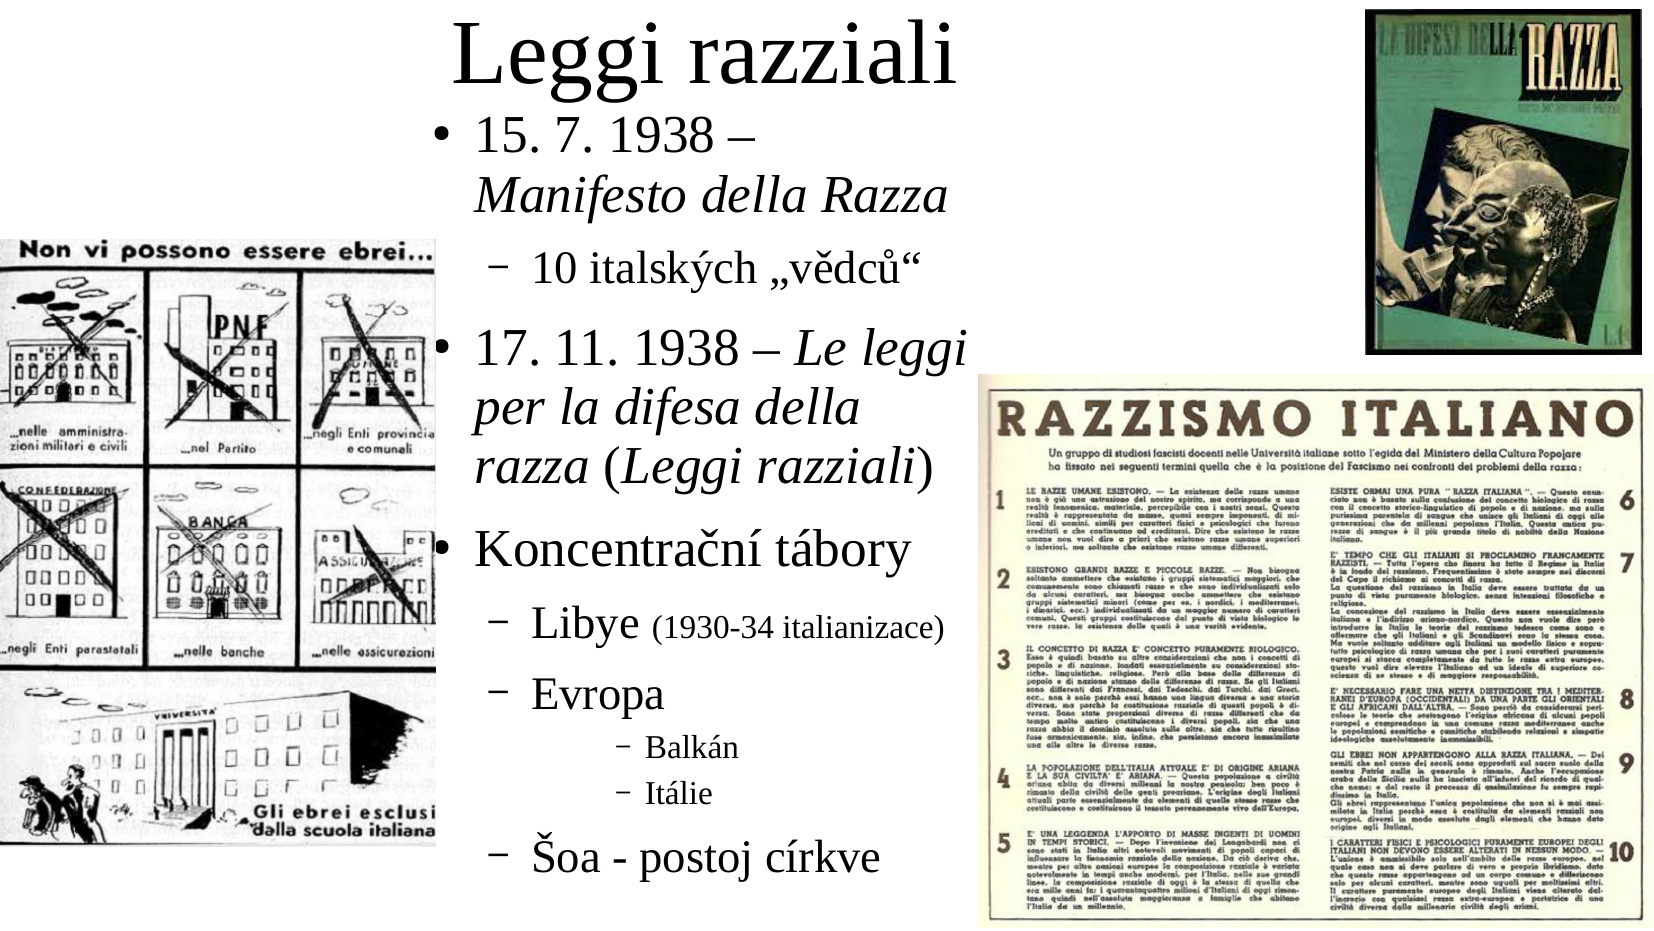

# Leggi razziali
15. 7. 1938 – Manifesto della Razza
10 italských „vědců“
17. 11. 1938 – Le leggi per la difesa della razza (Leggi razziali)
Koncentrační tábory
Libye (1930-34 italianizace)
Evropa
Balkán
Itálie
Šoa - postoj církve